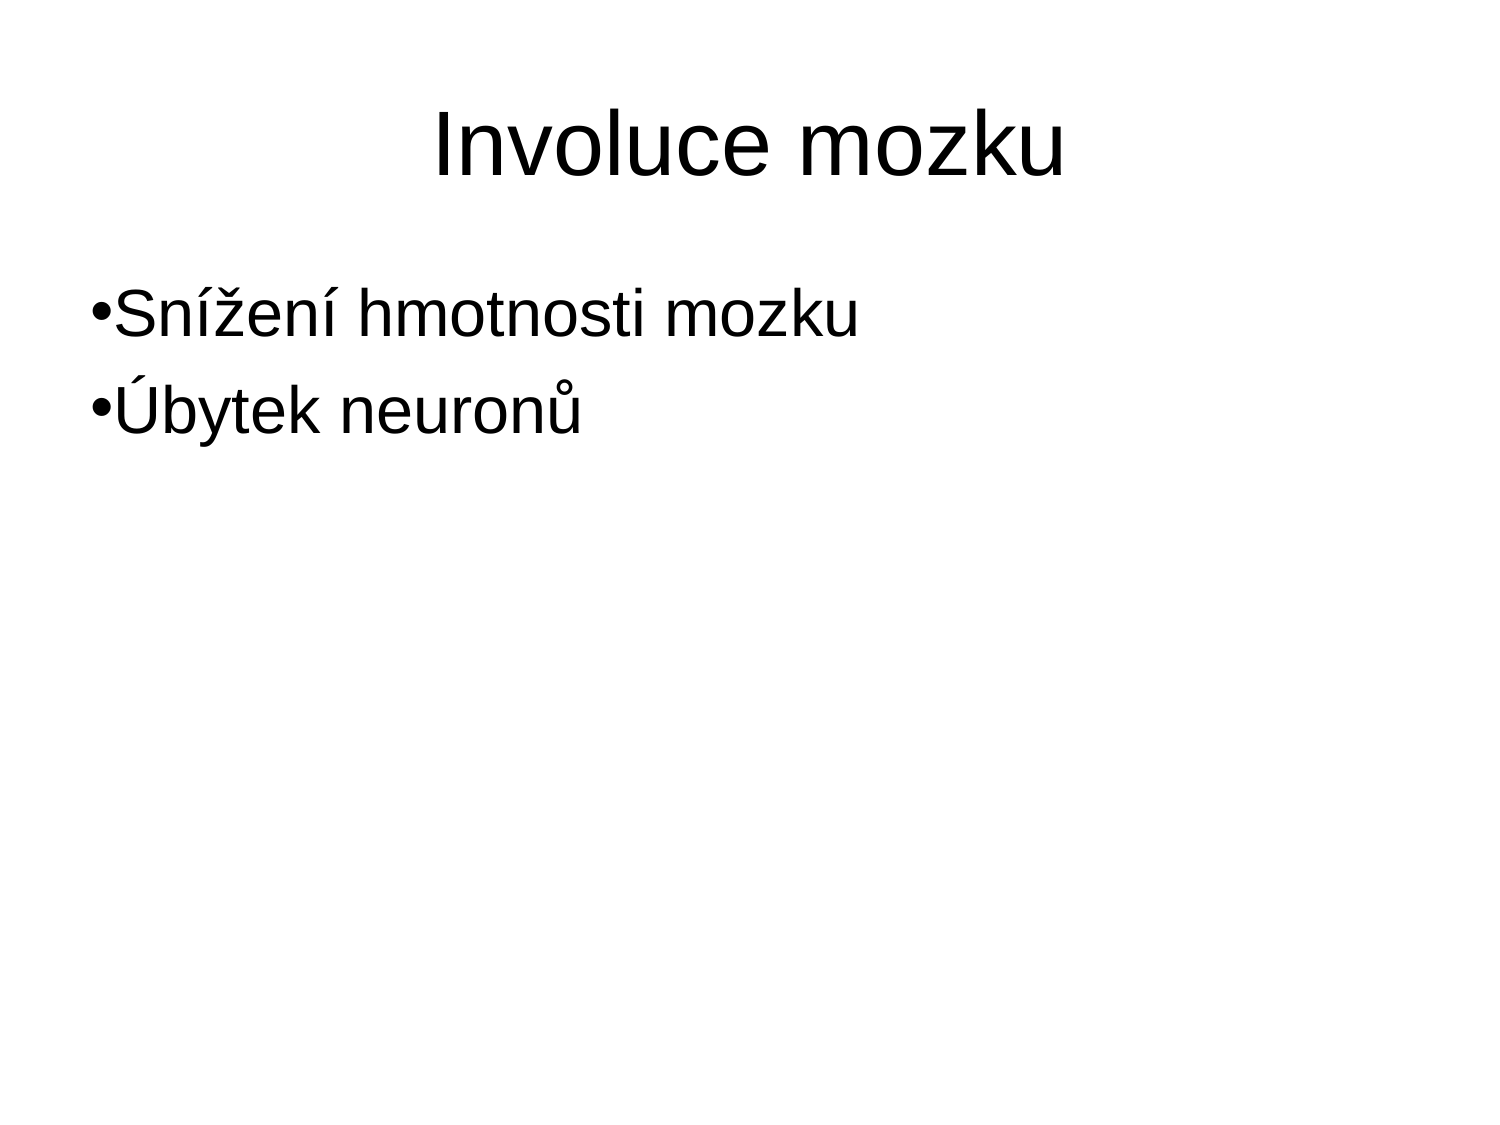

# Involuce mozku
Snížení hmotnosti mozku
Úbytek neuronů